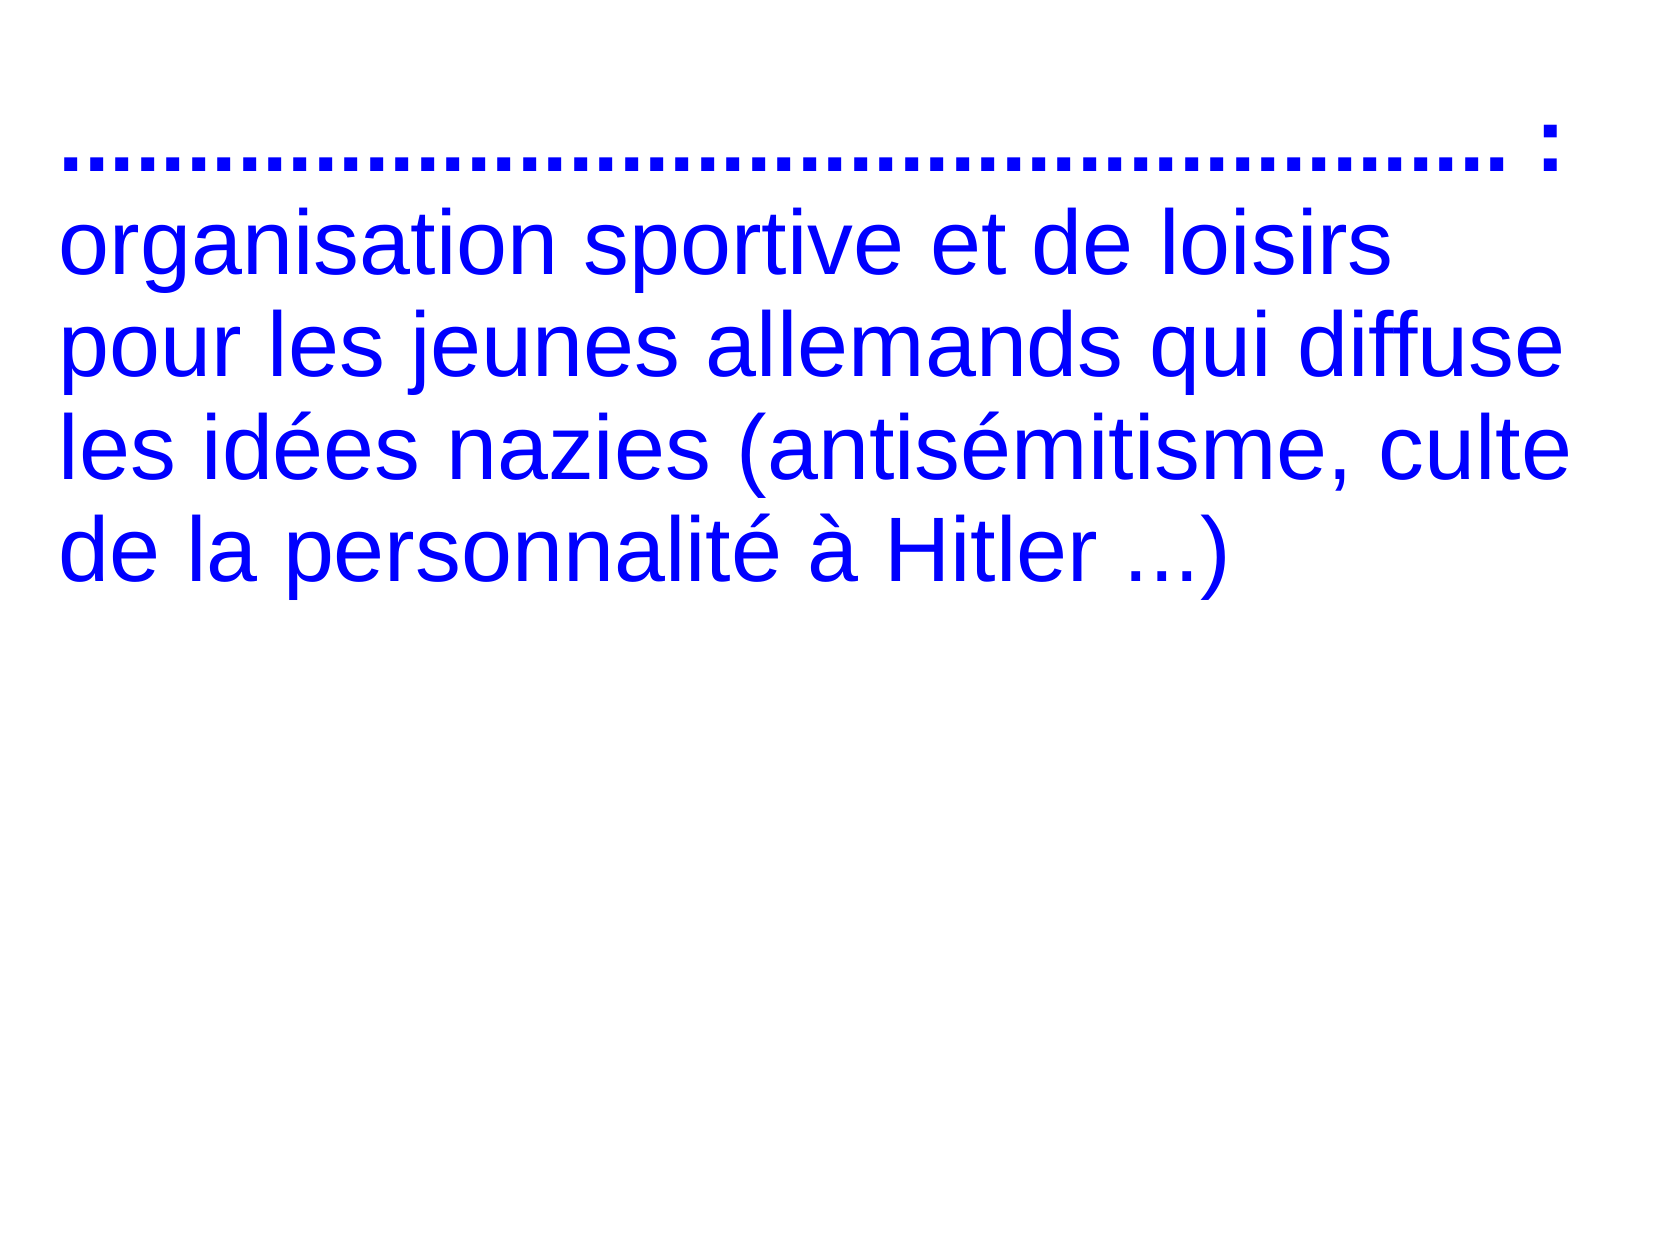

# ......................................................... : organisation sportive et de loisirs pour les jeunes allemands qui diffuse les idées nazies (antisémitisme, culte de la personnalité à Hitler ...)